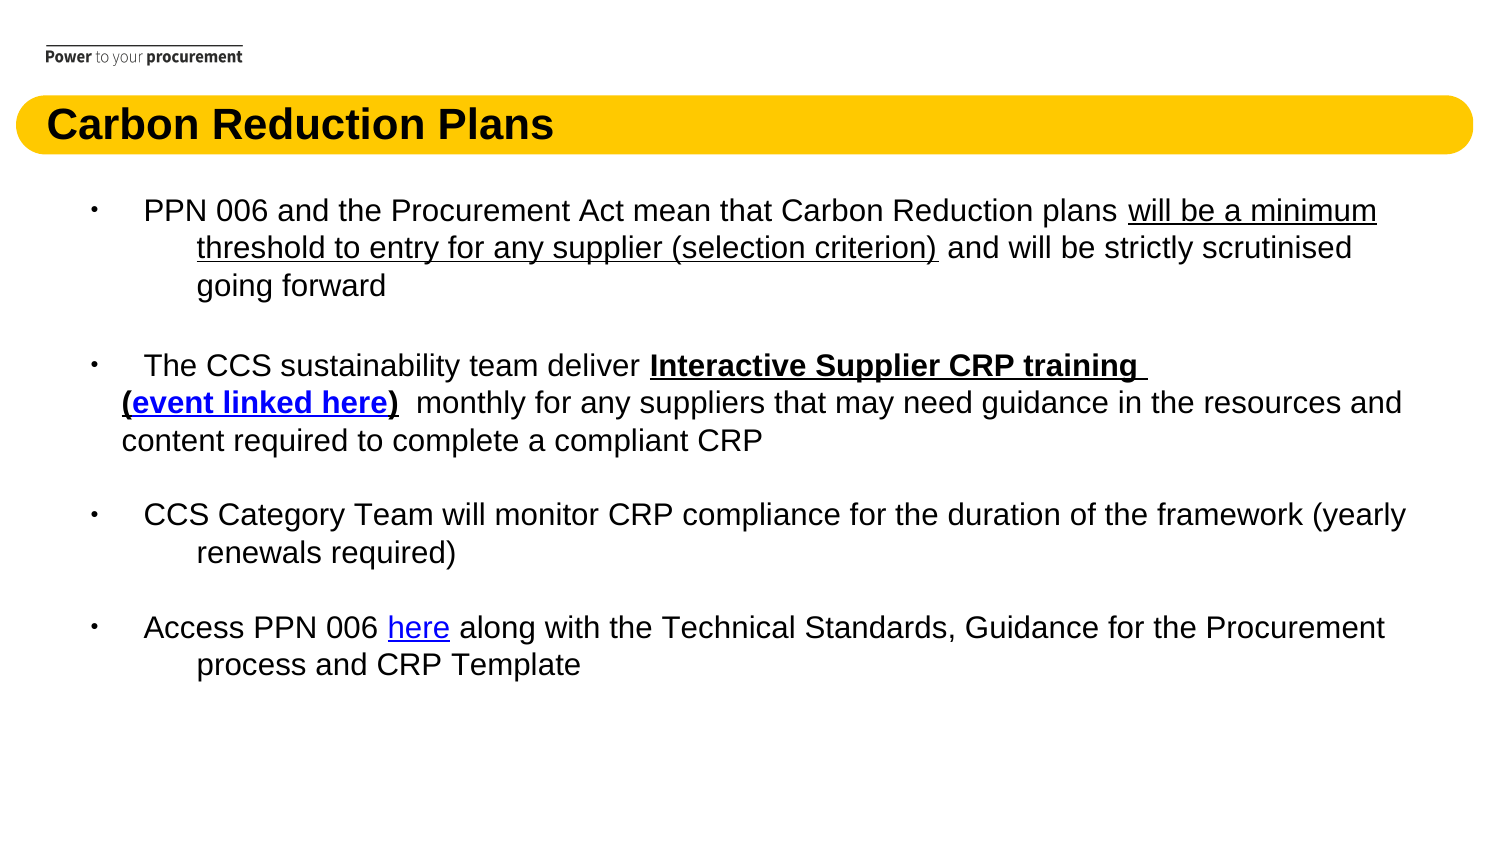

Carbon Reduction Plans
# PPN 006 and the Procurement Act mean that Carbon Reduction plans will be a minimum threshold to entry for any supplier (selection criterion) and will be strictly scrutinised going forward
The CCS sustainability team deliver Interactive Supplier CRP training
(event linked here) monthly for any suppliers that may need guidance in the resources and content required to complete a compliant CRP
CCS Category Team will monitor CRP compliance for the duration of the framework (yearly renewals required)
Access PPN 006 here along with the Technical Standards, Guidance for the Procurement process and CRP Template